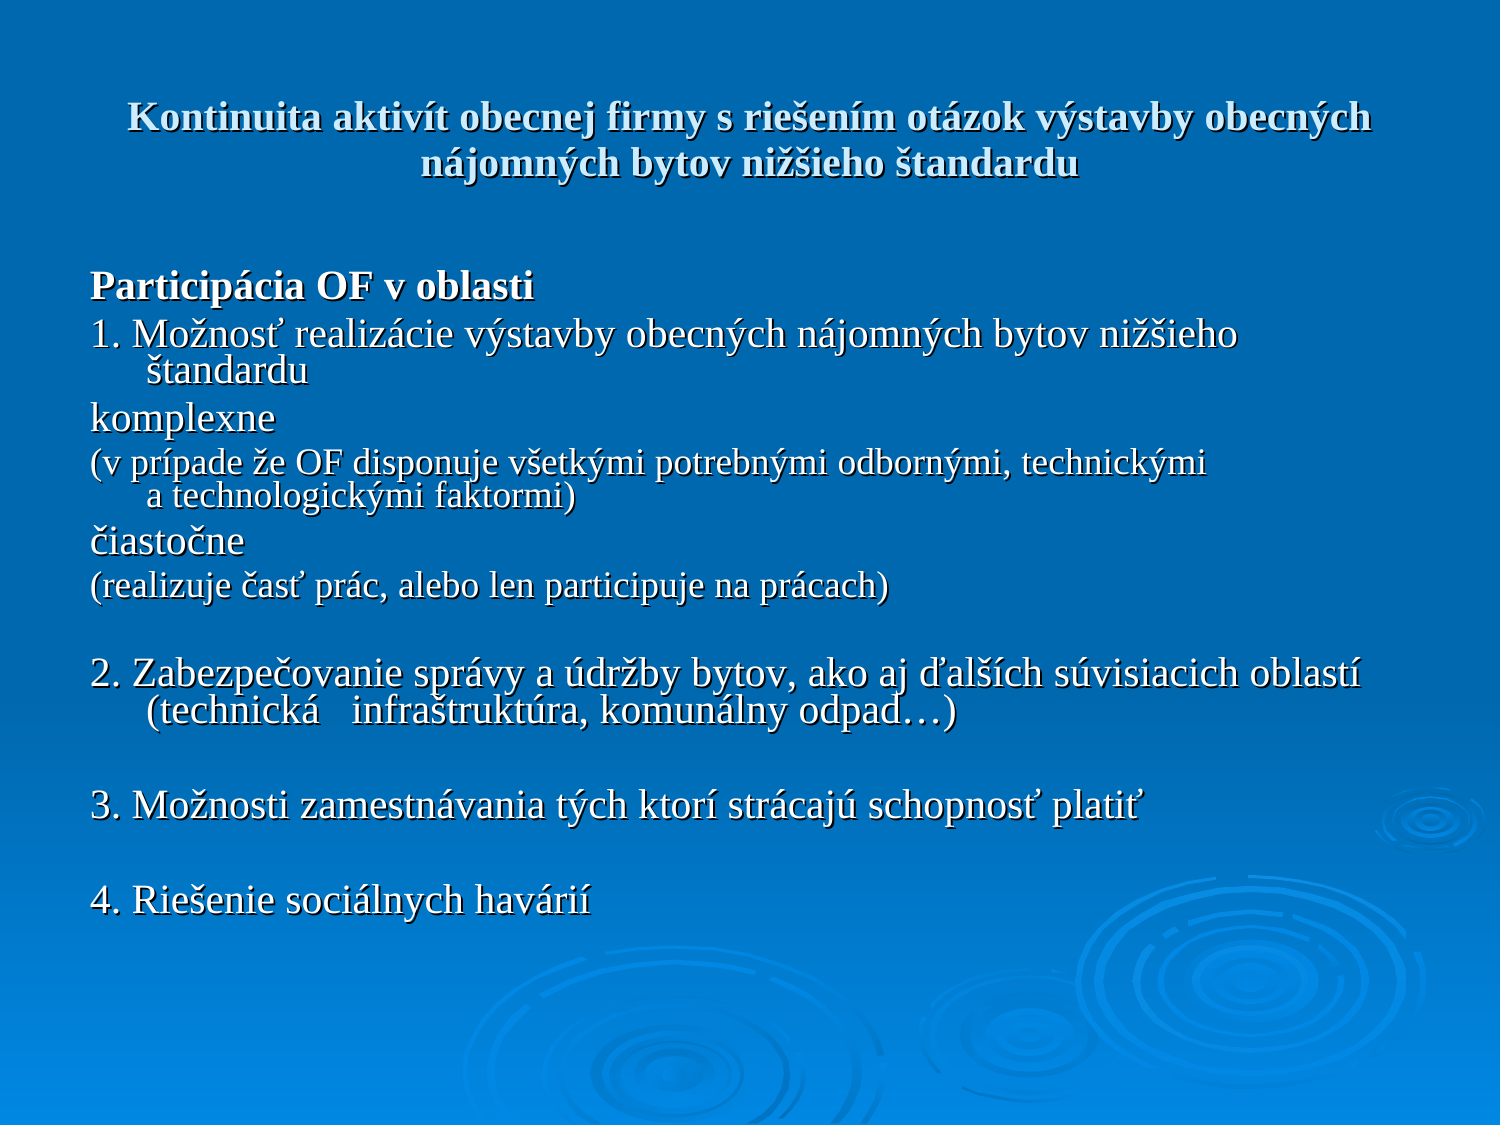

# Kontinuita aktivít obecnej firmy s riešením otázok výstavby obecných nájomných bytov nižšieho štandardu
Participácia OF v oblasti
1. Možnosť realizácie výstavby obecných nájomných bytov nižšieho štandardu
komplexne
(v prípade že OF disponuje všetkými potrebnými odbornými, technickými a technologickými faktormi)
čiastočne
(realizuje časť prác, alebo len participuje na prácach)
2. Zabezpečovanie správy a údržby bytov, ako aj ďalších súvisiacich oblastí (technická infraštruktúra, komunálny odpad…)
3. Možnosti zamestnávania tých ktorí strácajú schopnosť platiť
4. Riešenie sociálnych havárií